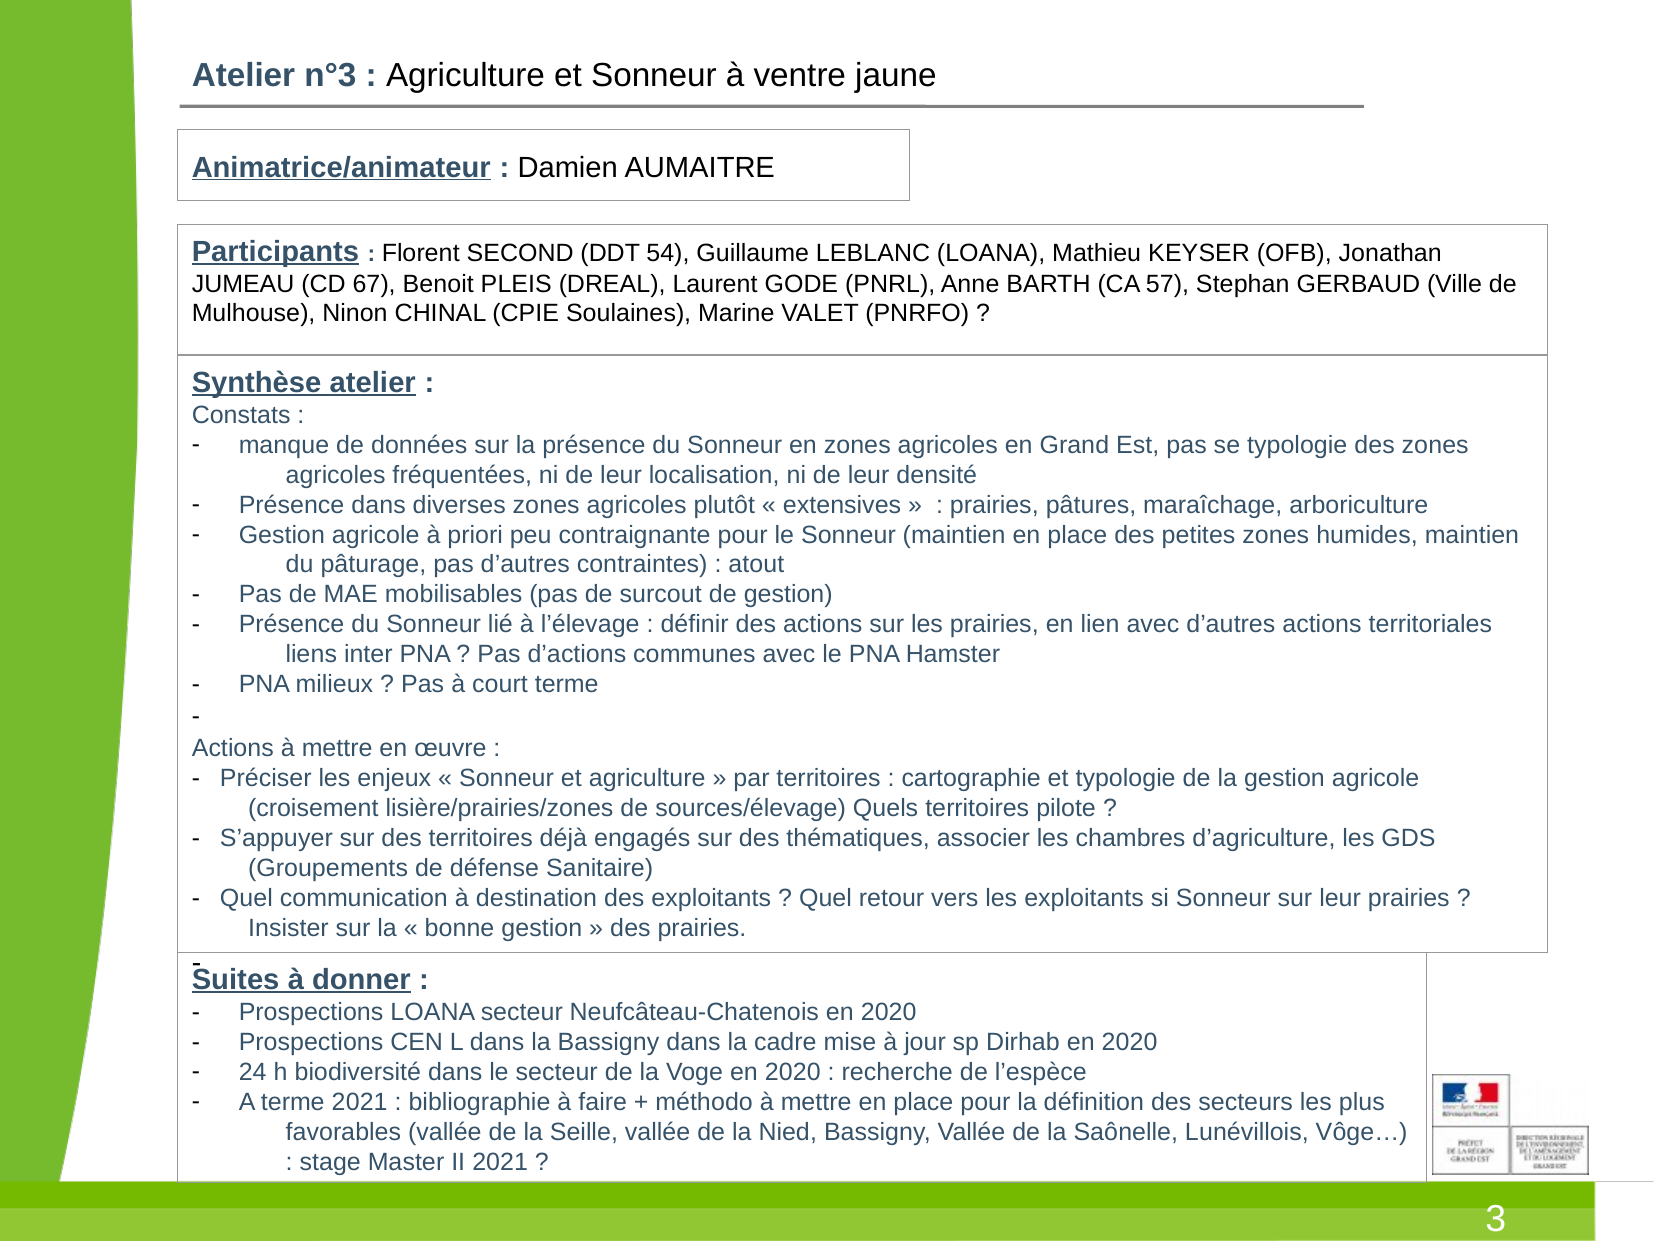

Atelier n°3 : Agriculture et Sonneur à ventre jaune
Animatrice/animateur : Damien AUMAITRE
Participants : Florent SECOND (DDT 54), Guillaume LEBLANC (LOANA), Mathieu KEYSER (OFB), Jonathan JUMEAU (CD 67), Benoit PLEIS (DREAL), Laurent GODE (PNRL), Anne BARTH (CA 57), Stephan GERBAUD (Ville de Mulhouse), Ninon CHINAL (CPIE Soulaines), Marine VALET (PNRFO) ?
Synthèse atelier :
Constats :
manque de données sur la présence du Sonneur en zones agricoles en Grand Est, pas se typologie des zones agricoles fréquentées, ni de leur localisation, ni de leur densité
Présence dans diverses zones agricoles plutôt « extensives » : prairies, pâtures, maraîchage, arboriculture
Gestion agricole à priori peu contraignante pour le Sonneur (maintien en place des petites zones humides, maintien du pâturage, pas d’autres contraintes) : atout
Pas de MAE mobilisables (pas de surcout de gestion)
Présence du Sonneur lié à l’élevage : définir des actions sur les prairies, en lien avec d’autres actions territoriales liens inter PNA ? Pas d’actions communes avec le PNA Hamster
PNA milieux ? Pas à court terme
Actions à mettre en œuvre :
Préciser les enjeux « Sonneur et agriculture » par territoires : cartographie et typologie de la gestion agricole (croisement lisière/prairies/zones de sources/élevage) Quels territoires pilote ?
S’appuyer sur des territoires déjà engagés sur des thématiques, associer les chambres d’agriculture, les GDS (Groupements de défense Sanitaire)
Quel communication à destination des exploitants ? Quel retour vers les exploitants si Sonneur sur leur prairies ? Insister sur la « bonne gestion » des prairies.
Suites à donner :
Prospections LOANA secteur Neufcâteau-Chatenois en 2020
Prospections CEN L dans la Bassigny dans la cadre mise à jour sp Dirhab en 2020
24 h biodiversité dans le secteur de la Voge en 2020 : recherche de l’espèce
A terme 2021 : bibliographie à faire + méthodo à mettre en place pour la définition des secteurs les plus favorables (vallée de la Seille, vallée de la Nied, Bassigny, Vallée de la Saônelle, Lunévillois, Vôge…) : stage Master II 2021 ?